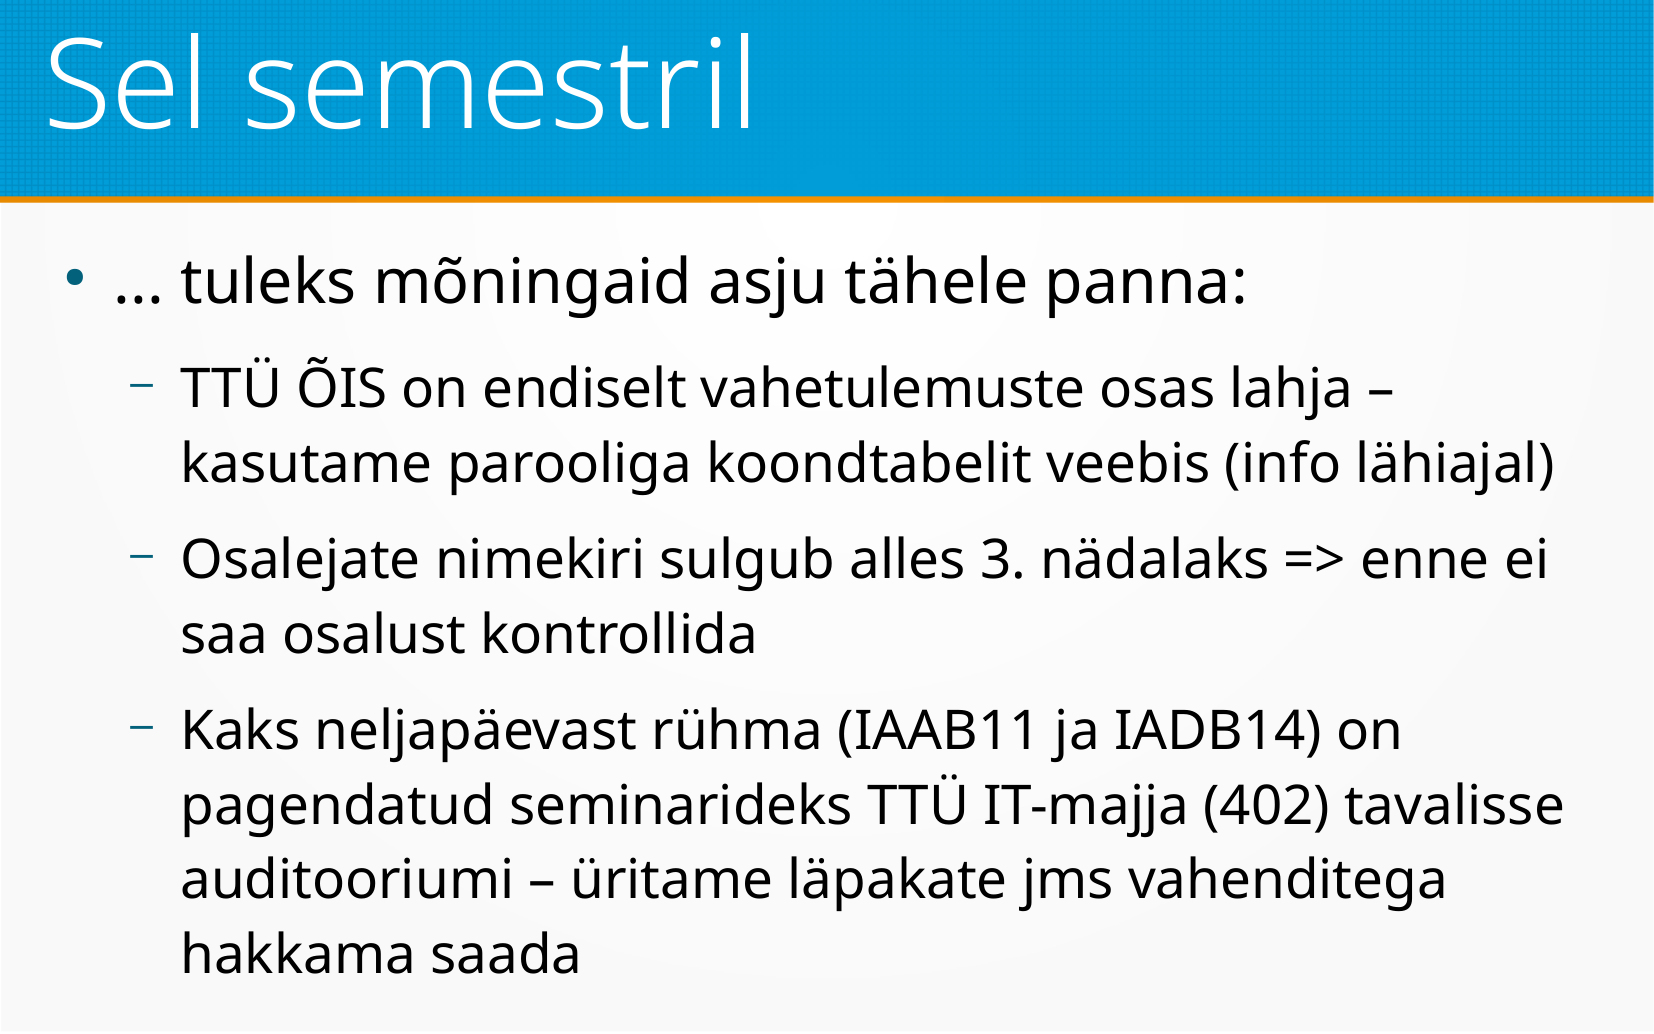

# Sel semestril
... tuleks mõningaid asju tähele panna:
TTÜ ÕIS on endiselt vahetulemuste osas lahja – kasutame parooliga koondtabelit veebis (info lähiajal)
Osalejate nimekiri sulgub alles 3. nädalaks => enne ei saa osalust kontrollida
Kaks neljapäevast rühma (IAAB11 ja IADB14) on pagendatud seminarideks TTÜ IT-majja (402) tavalisse auditooriumi – üritame läpakate jms vahenditega hakkama saada